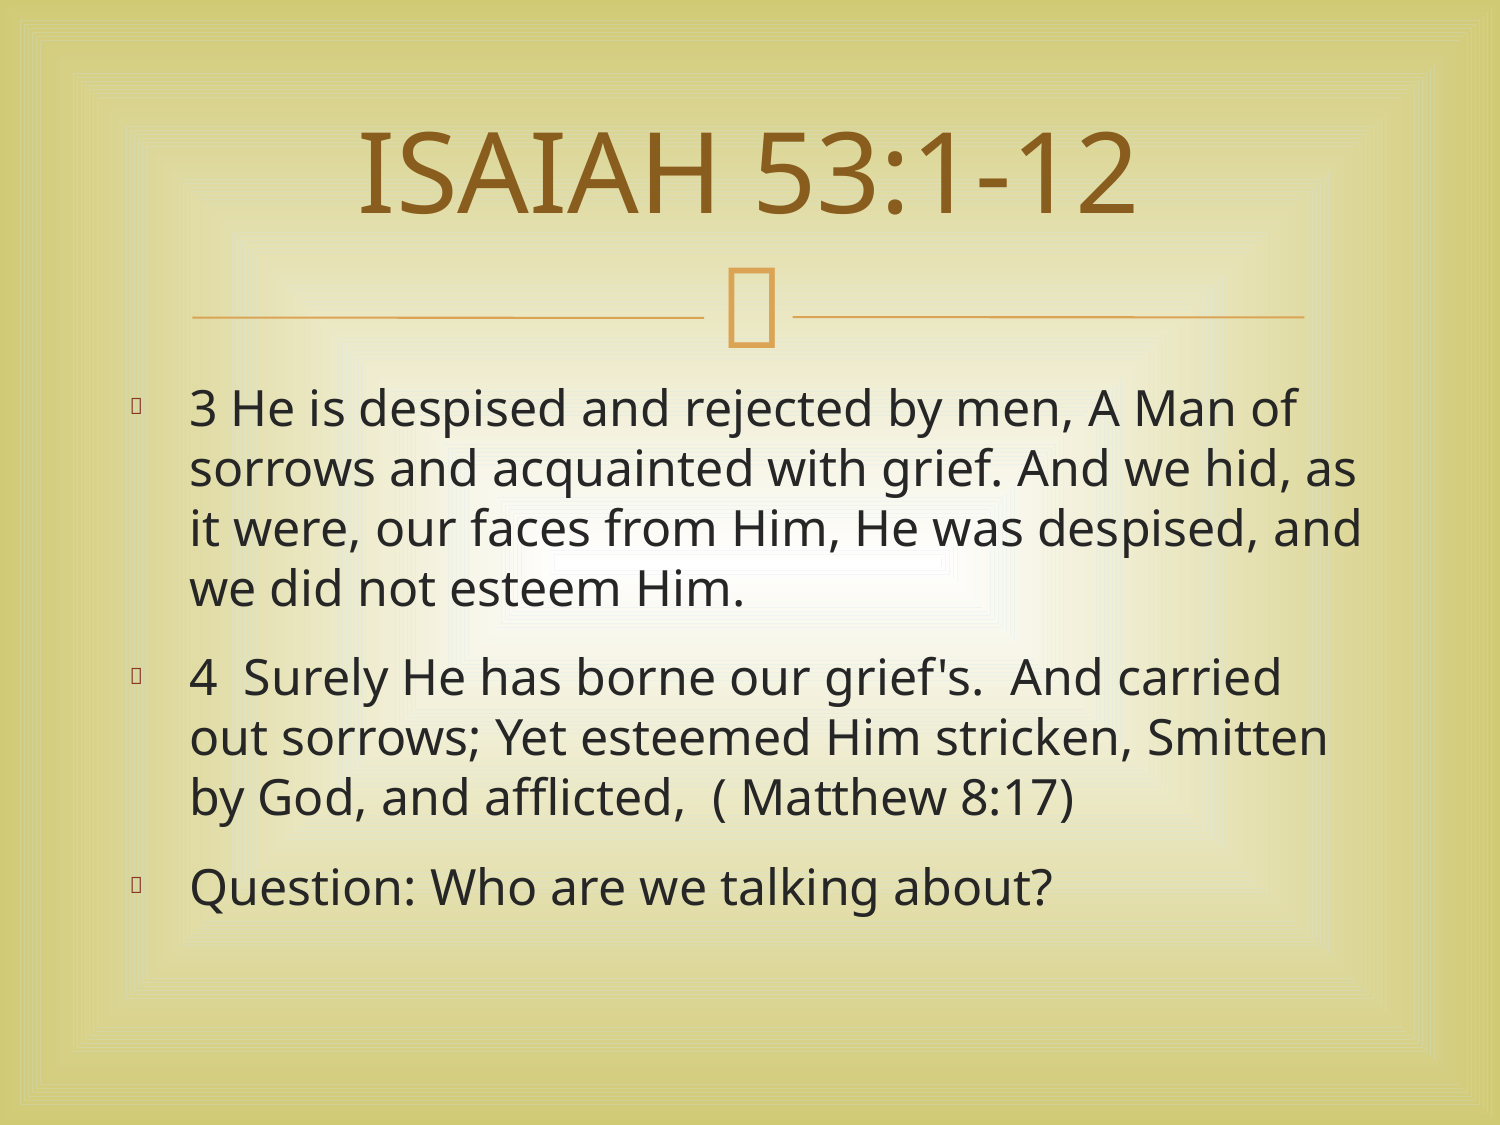

ISAIAH 53:1-12
# 3 He is despised and rejected by men, A Man of sorrows and acquainted with grief. And we hid, as it were, our faces from Him, He was despised, and we did not esteem Him.
4 Surely He has borne our grief's. And carried out sorrows; Yet esteemed Him stricken, Smitten by God, and afflicted, ( Matthew 8:17)
Question: Who are we talking about?